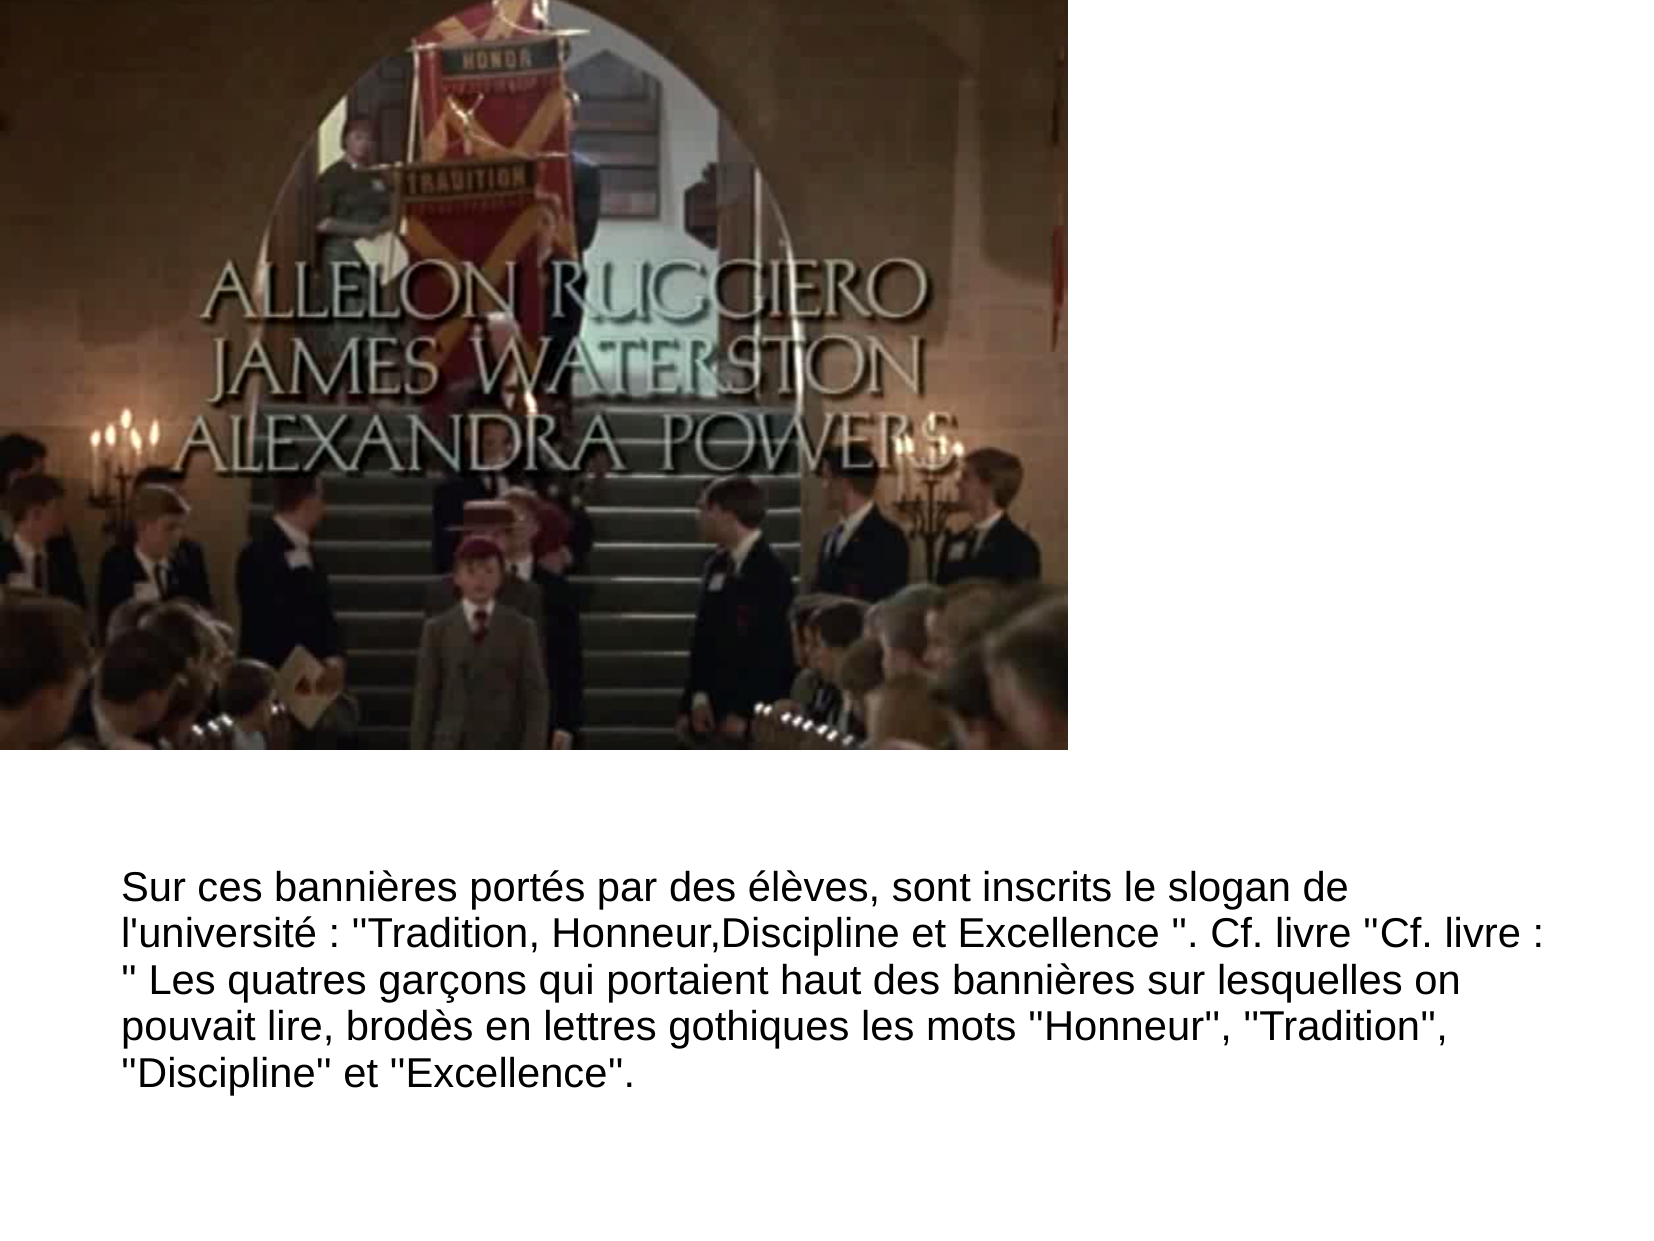

Sur ces bannières portés par des élèves, sont inscrits le slogan de l'université : ''Tradition, Honneur,Discipline et Excellence ''. Cf. livre ''Cf. livre : '' Les quatres garçons qui portaient haut des bannières sur lesquelles on pouvait lire, brodès en lettres gothiques les mots ''Honneur'', ''Tradition'', ''Discipline'' et ''Excellence''.